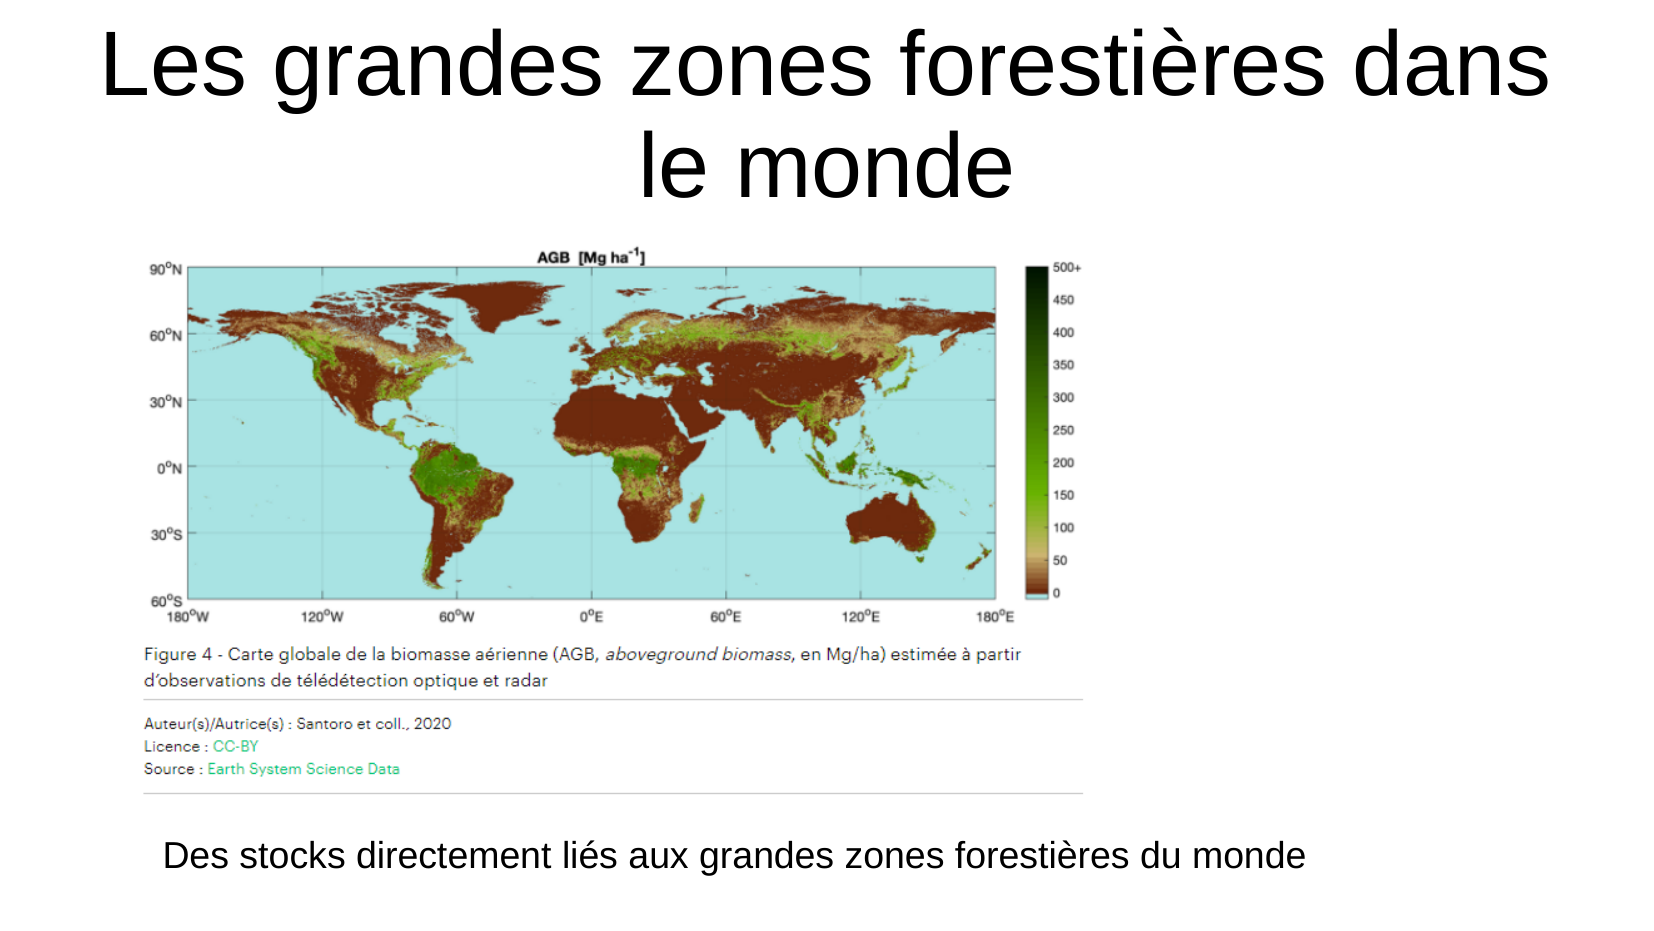

# Les grandes zones forestières dans le monde
Des stocks directement liés aux grandes zones forestières du monde